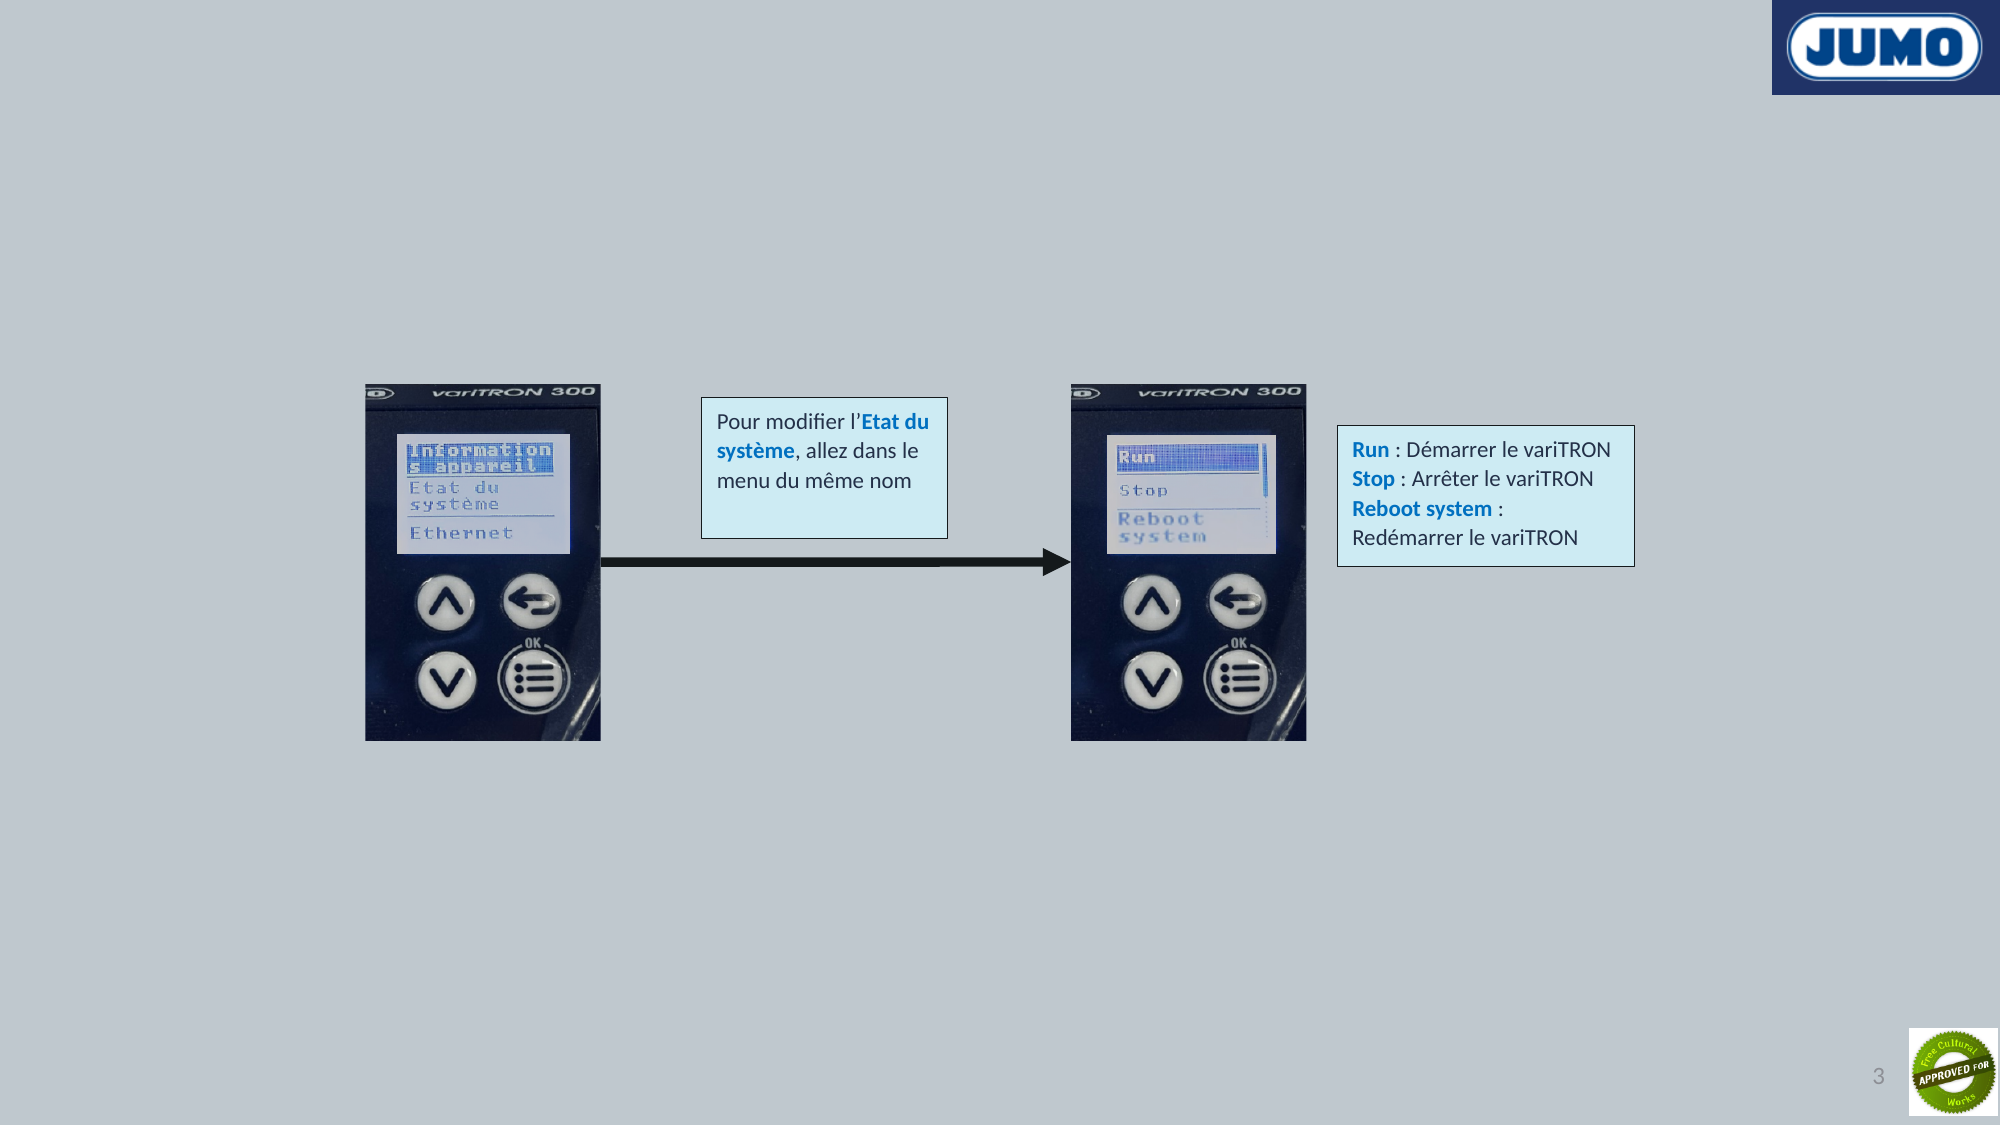

Pour modifier l’Etat du système, allez dans le menu du même nom
Run : Démarrer le variTRON
Stop : Arrêter le variTRON
Reboot system : Redémarrer le variTRON
3